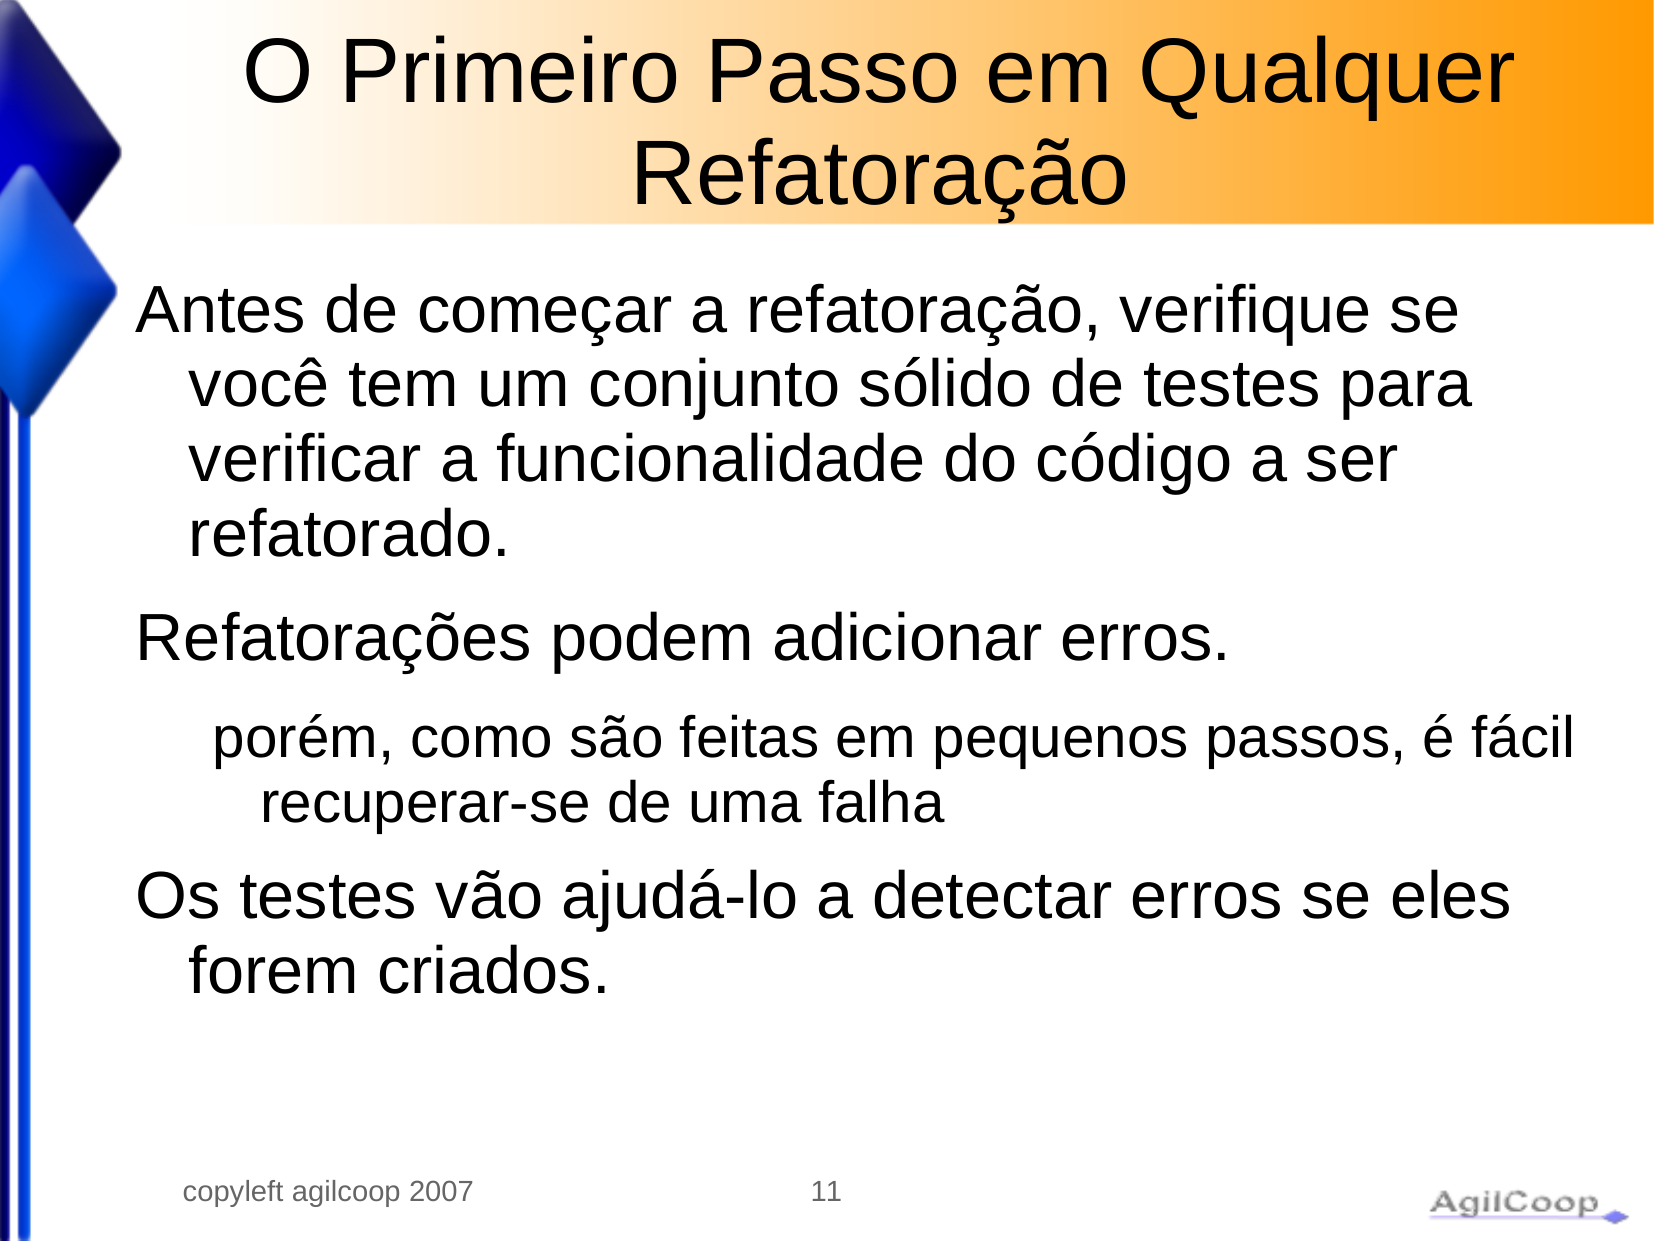

# O Primeiro Passo em Qualquer Refatoração
Antes de começar a refatoração, verifique se você tem um conjunto sólido de testes para verificar a funcionalidade do código a ser refatorado.
Refatorações podem adicionar erros.
porém, como são feitas em pequenos passos, é fácil recuperar-se de uma falha
Os testes vão ajudá-lo a detectar erros se eles forem criados.
copyleft agilcoop 2007
11